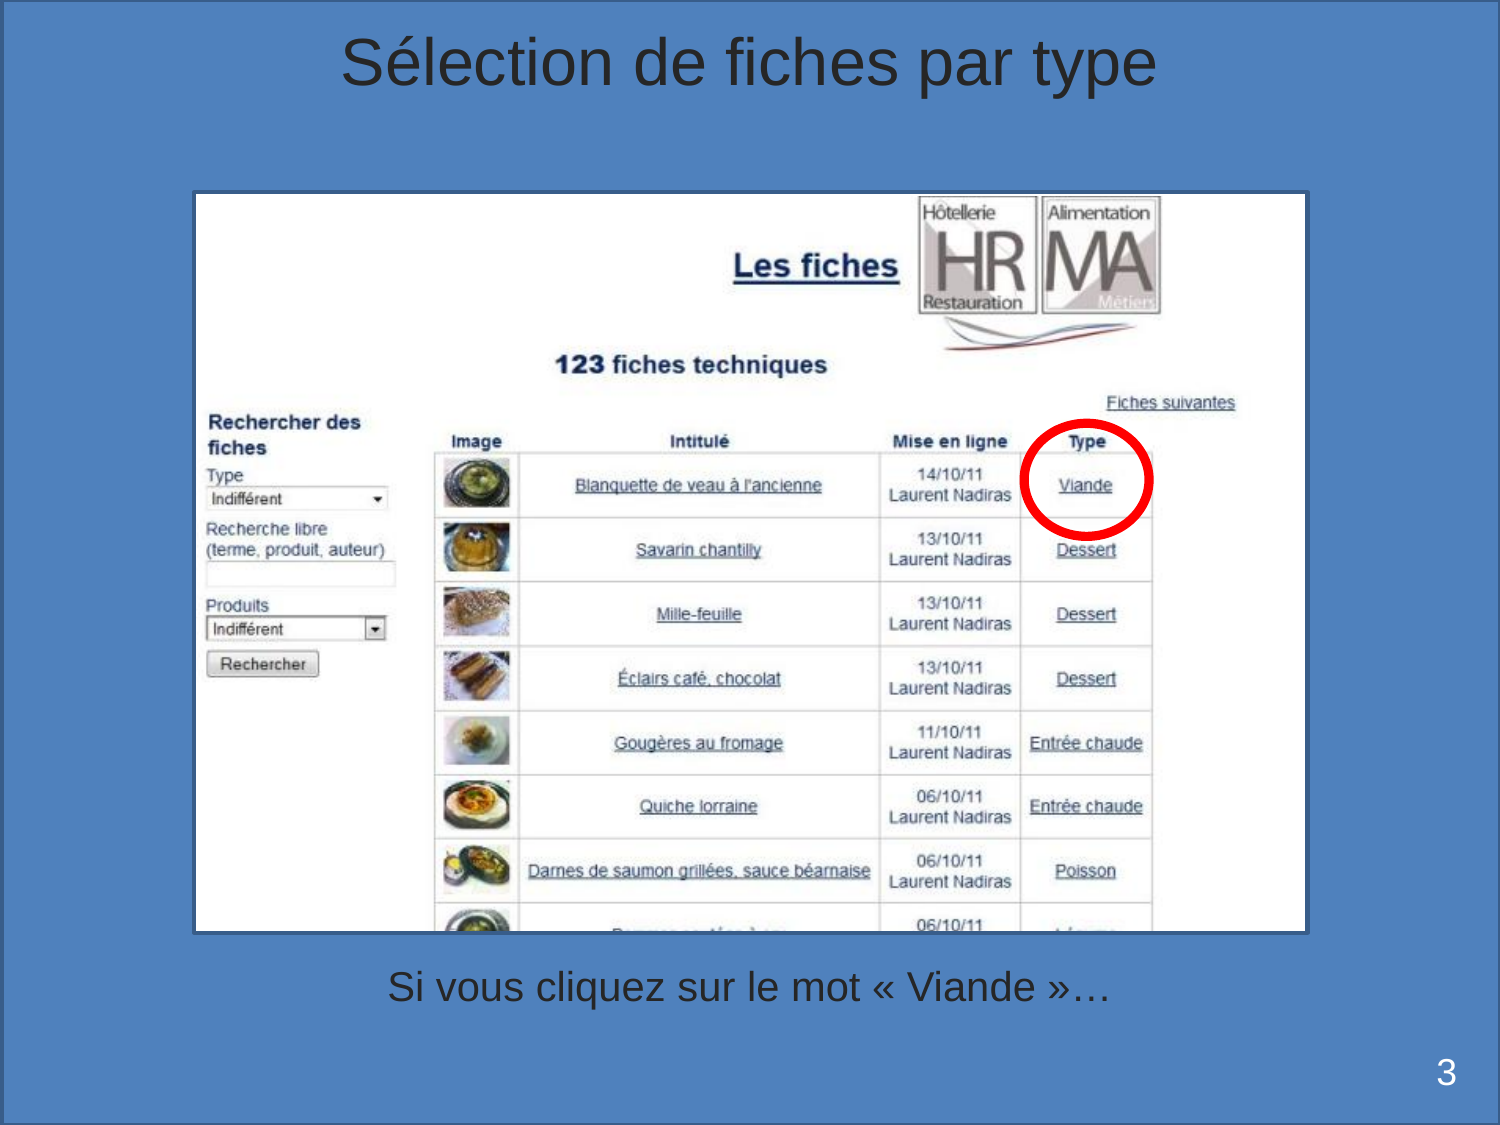

Sélection de fiches par type
# Si vous cliquez sur le mot « Viande »…